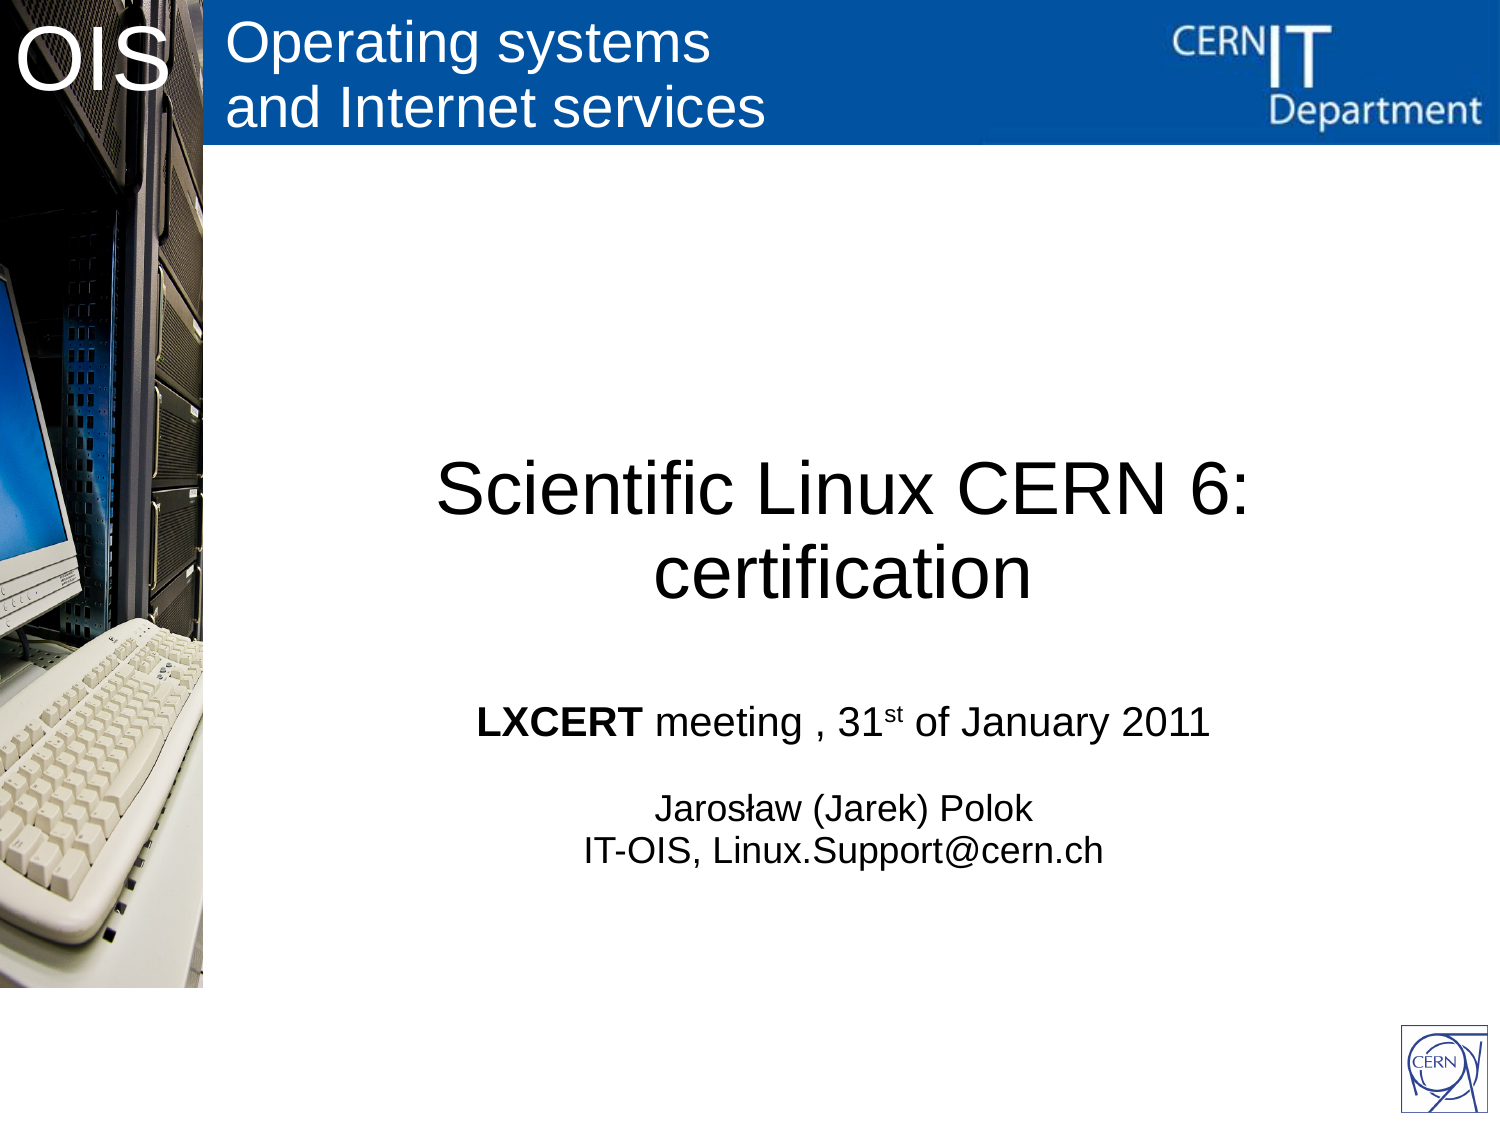

# Operating systems and Internet services
Scientific Linux CERN 6:
certification
LXCERT meeting , 31st of January 2011
Jarosław (Jarek) Polok
IT-OIS, Linux.Support@cern.ch